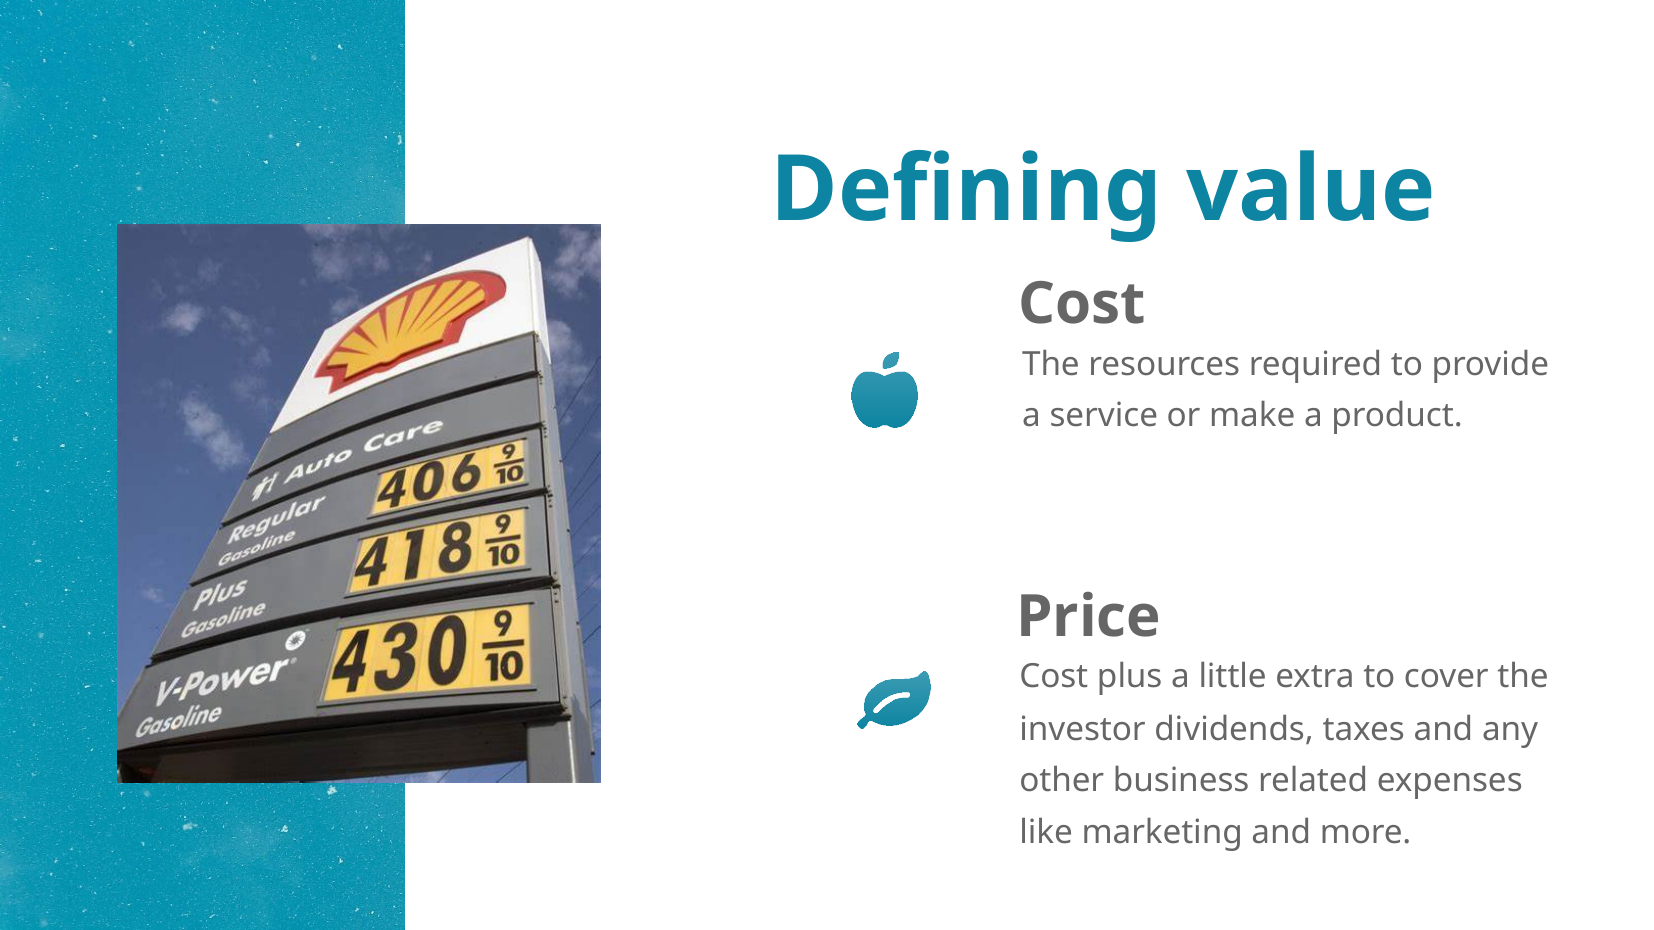

# Defining value
Cost
The resources required to provide a service or make a product.
Price
Cost plus a little extra to cover the investor dividends, taxes and any other business related expenses like marketing and more.